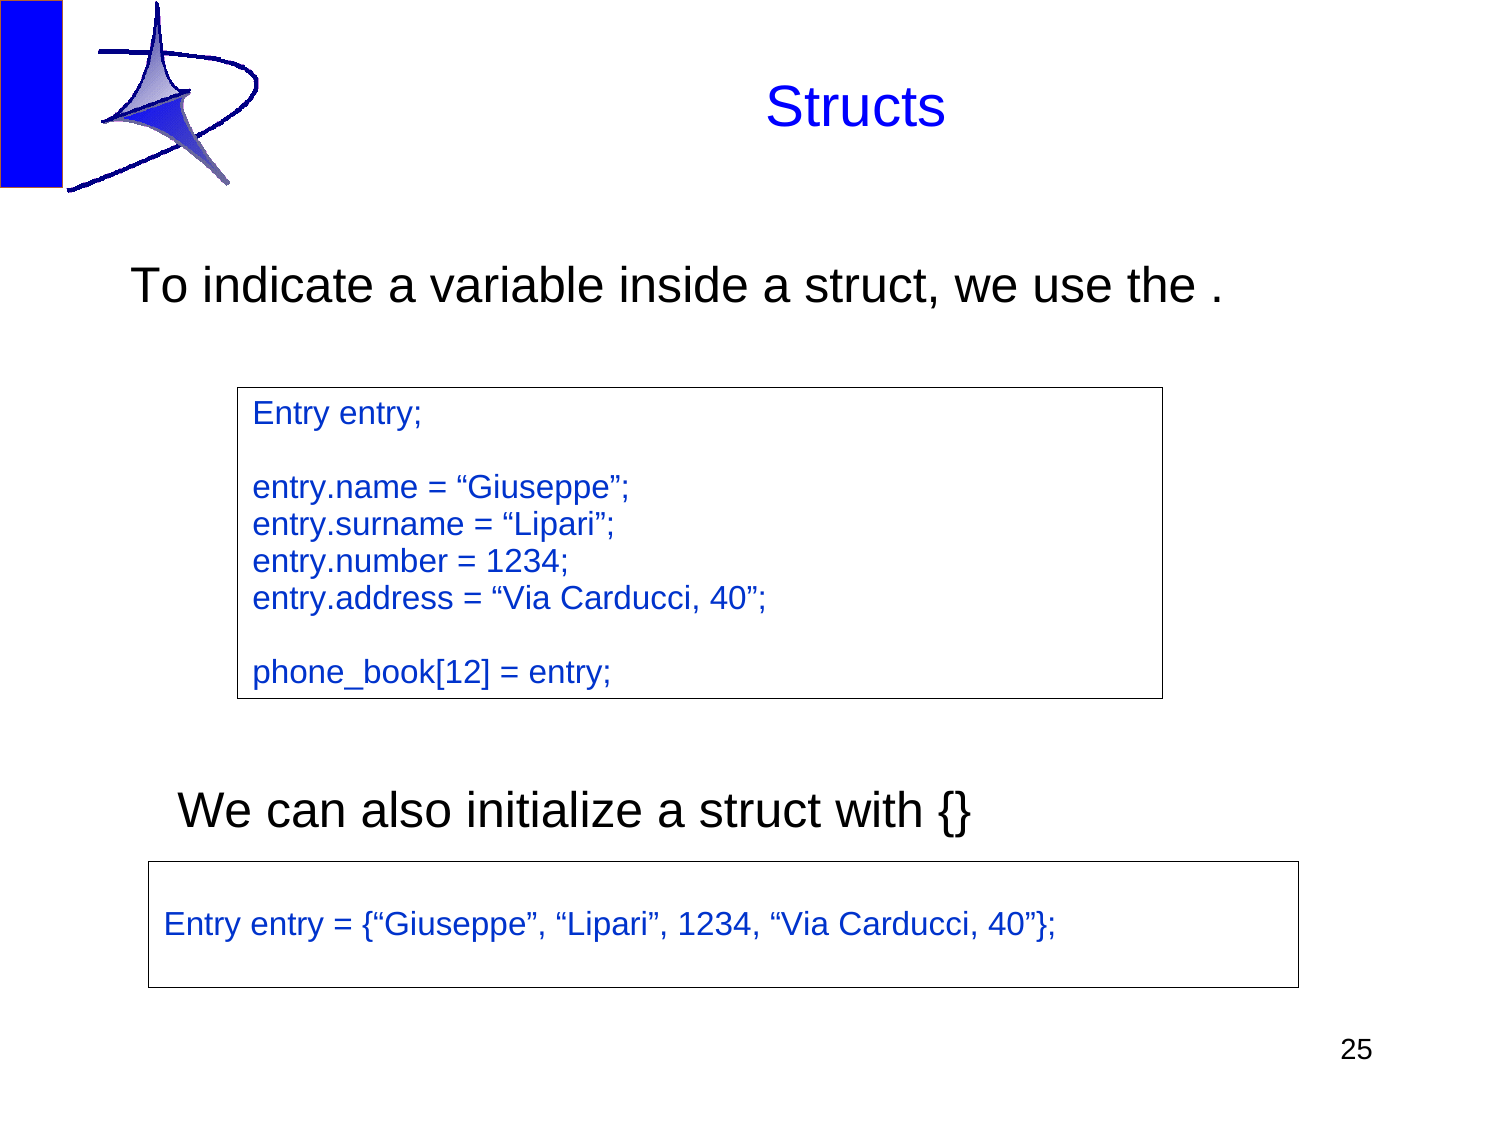

# Structs
To indicate a variable inside a struct, we use the .
Entry entry;
entry.name = “Giuseppe”;
entry.surname = “Lipari”;
entry.number = 1234;
entry.address = “Via Carducci, 40”;
phone_book[12] = entry;
We can also initialize a struct with {}
Entry entry = {“Giuseppe”, “Lipari”, 1234, “Via Carducci, 40”};
25